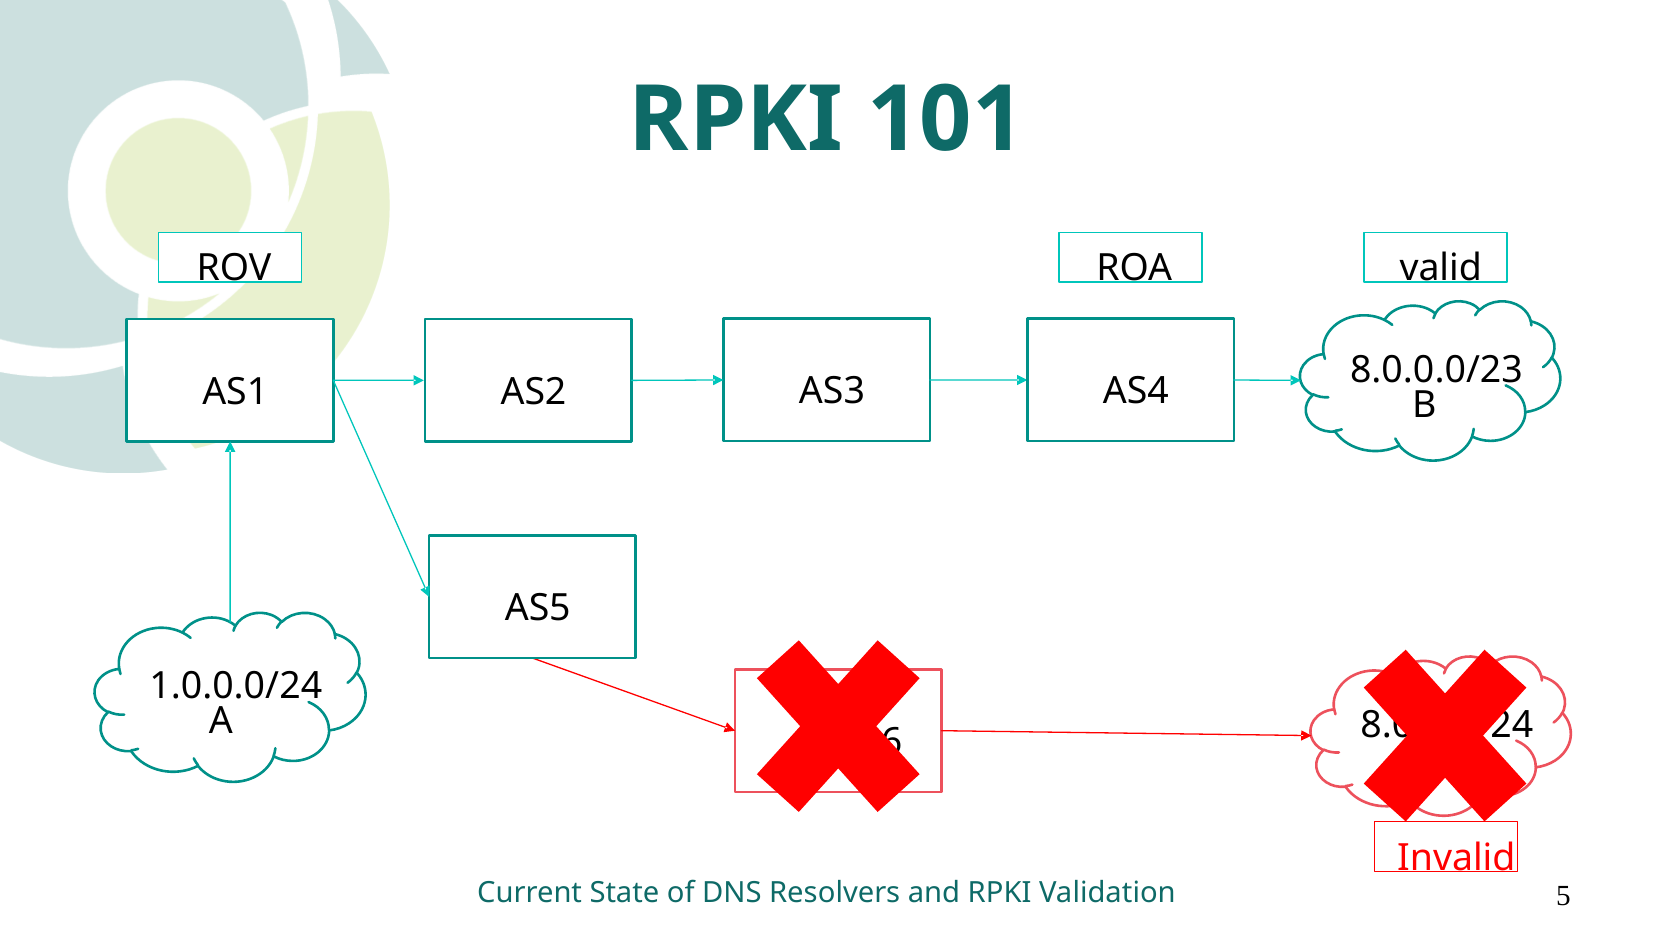

# RPKI 101
ROV
ROA
valid
8.0.0.0/23
AS3
AS4
AS1
AS2
B
AS5
1.0.0.0/24
A
8.0.0.0/24
AS666
C
Invalid
Current State of DNS Resolvers and RPKI Validation
5